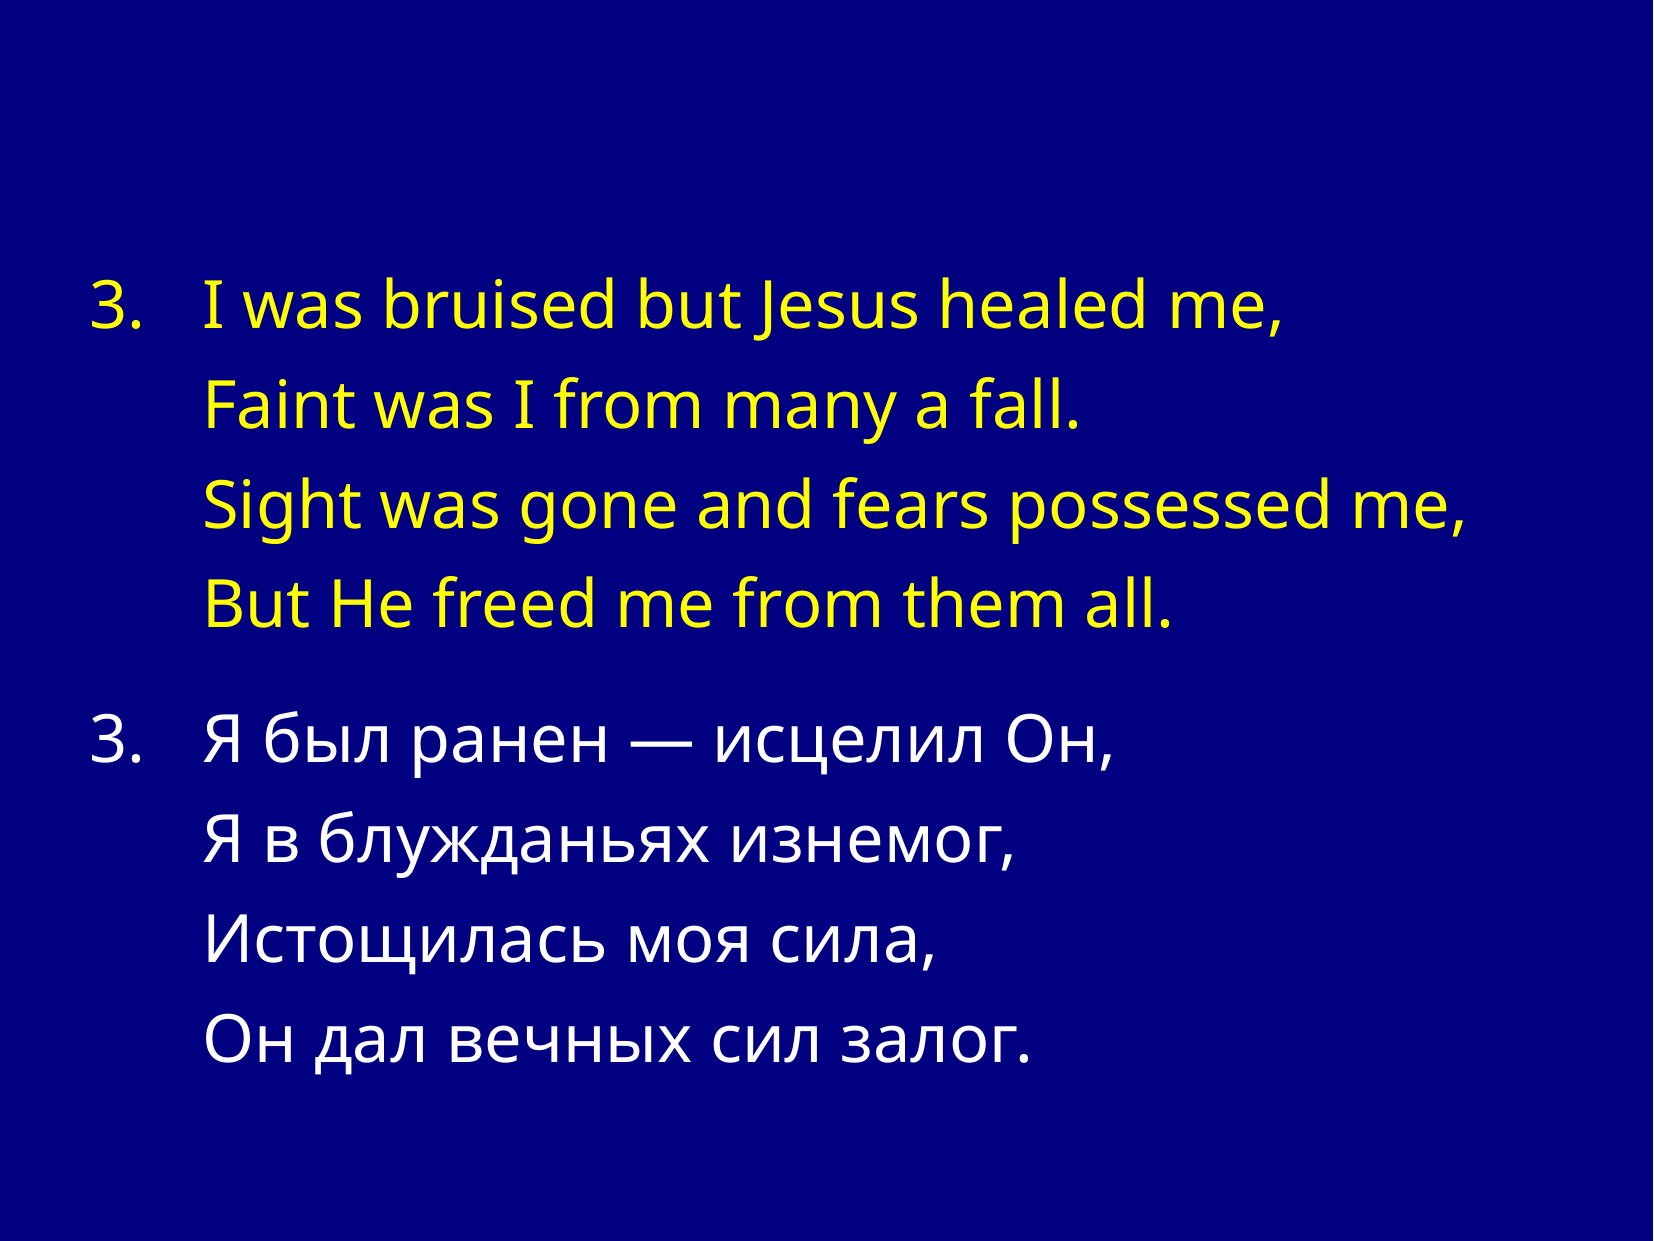

3.	I was bruised but Jesus healed me,
	Faint was I from many a fall.
	Sight was gone and fears possessed me,
	But He freed me from them all.
3.	Я был ранен — исцелил Он,
	Я в блужданьях изнемог,
	Истощилась моя сила,
	Он дал вечных сил залог.